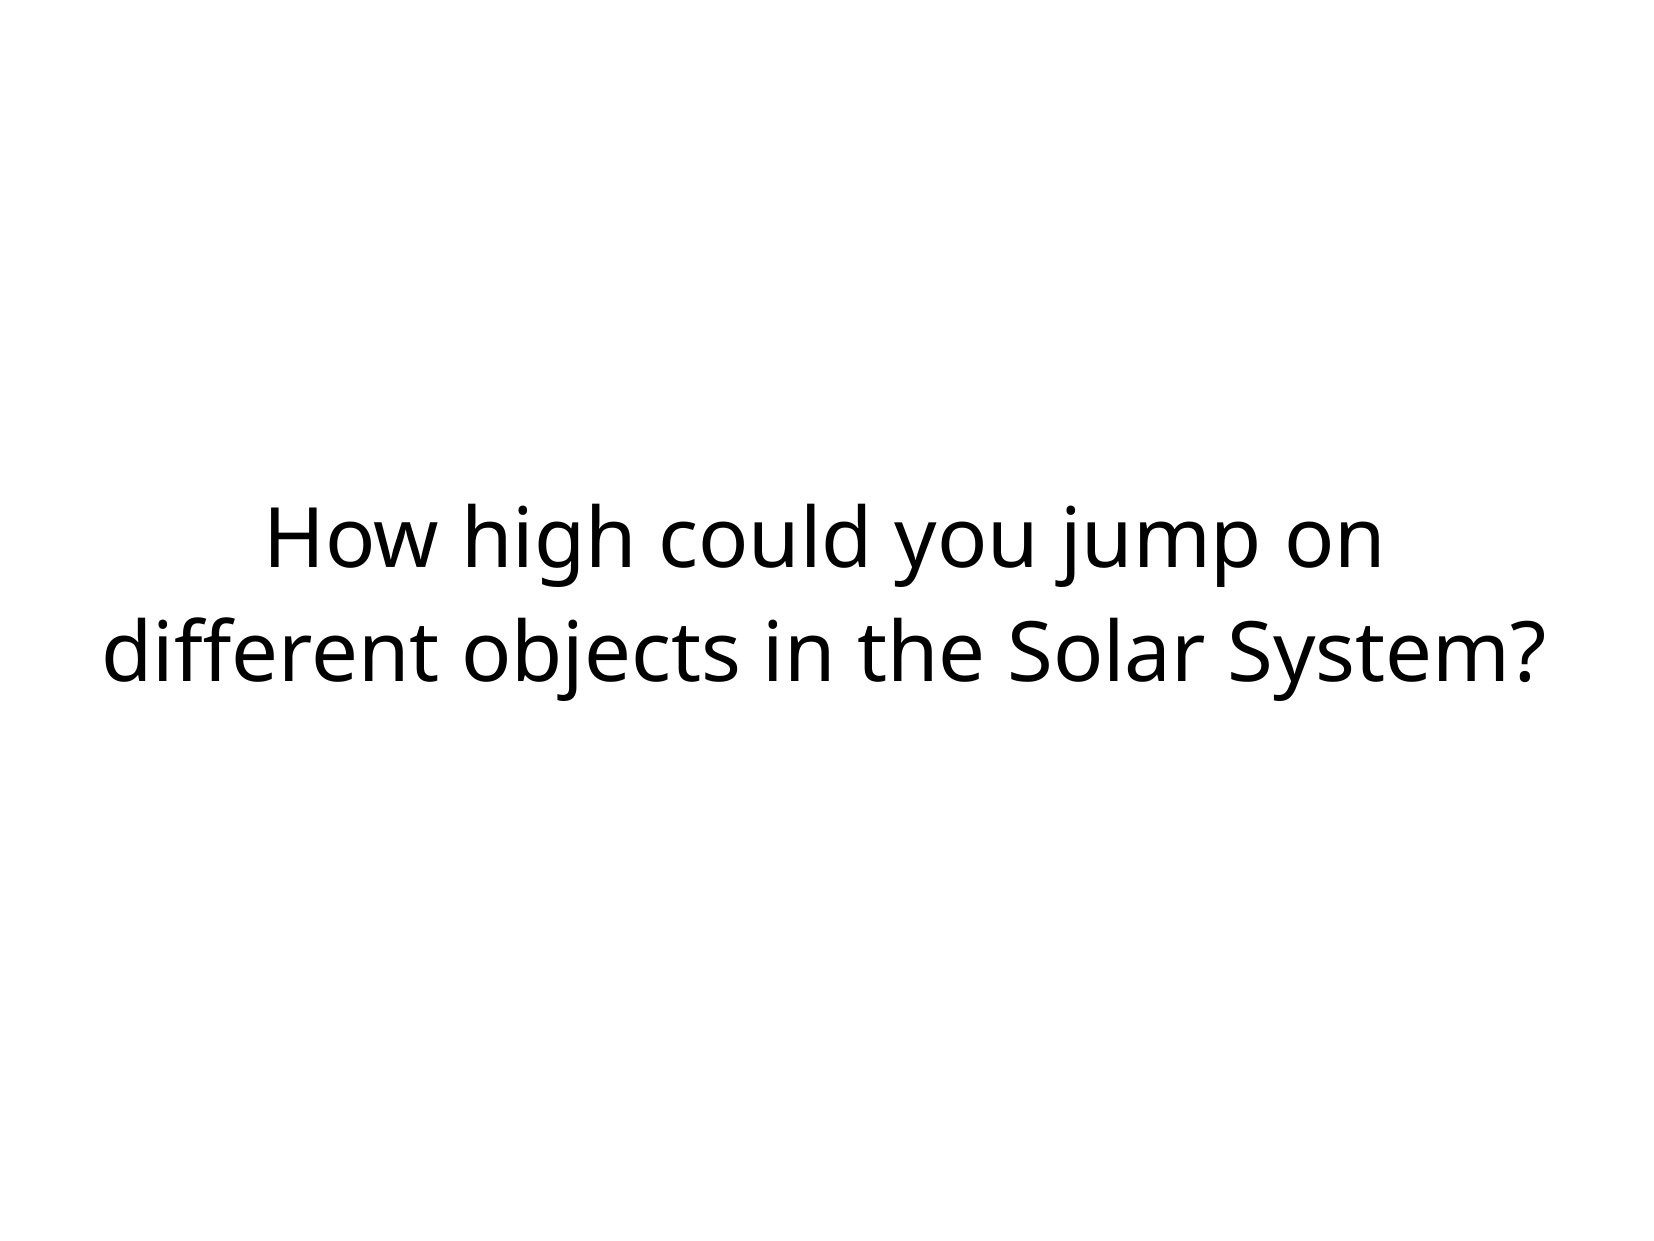

How high could you jump on different objects in the Solar System?
#